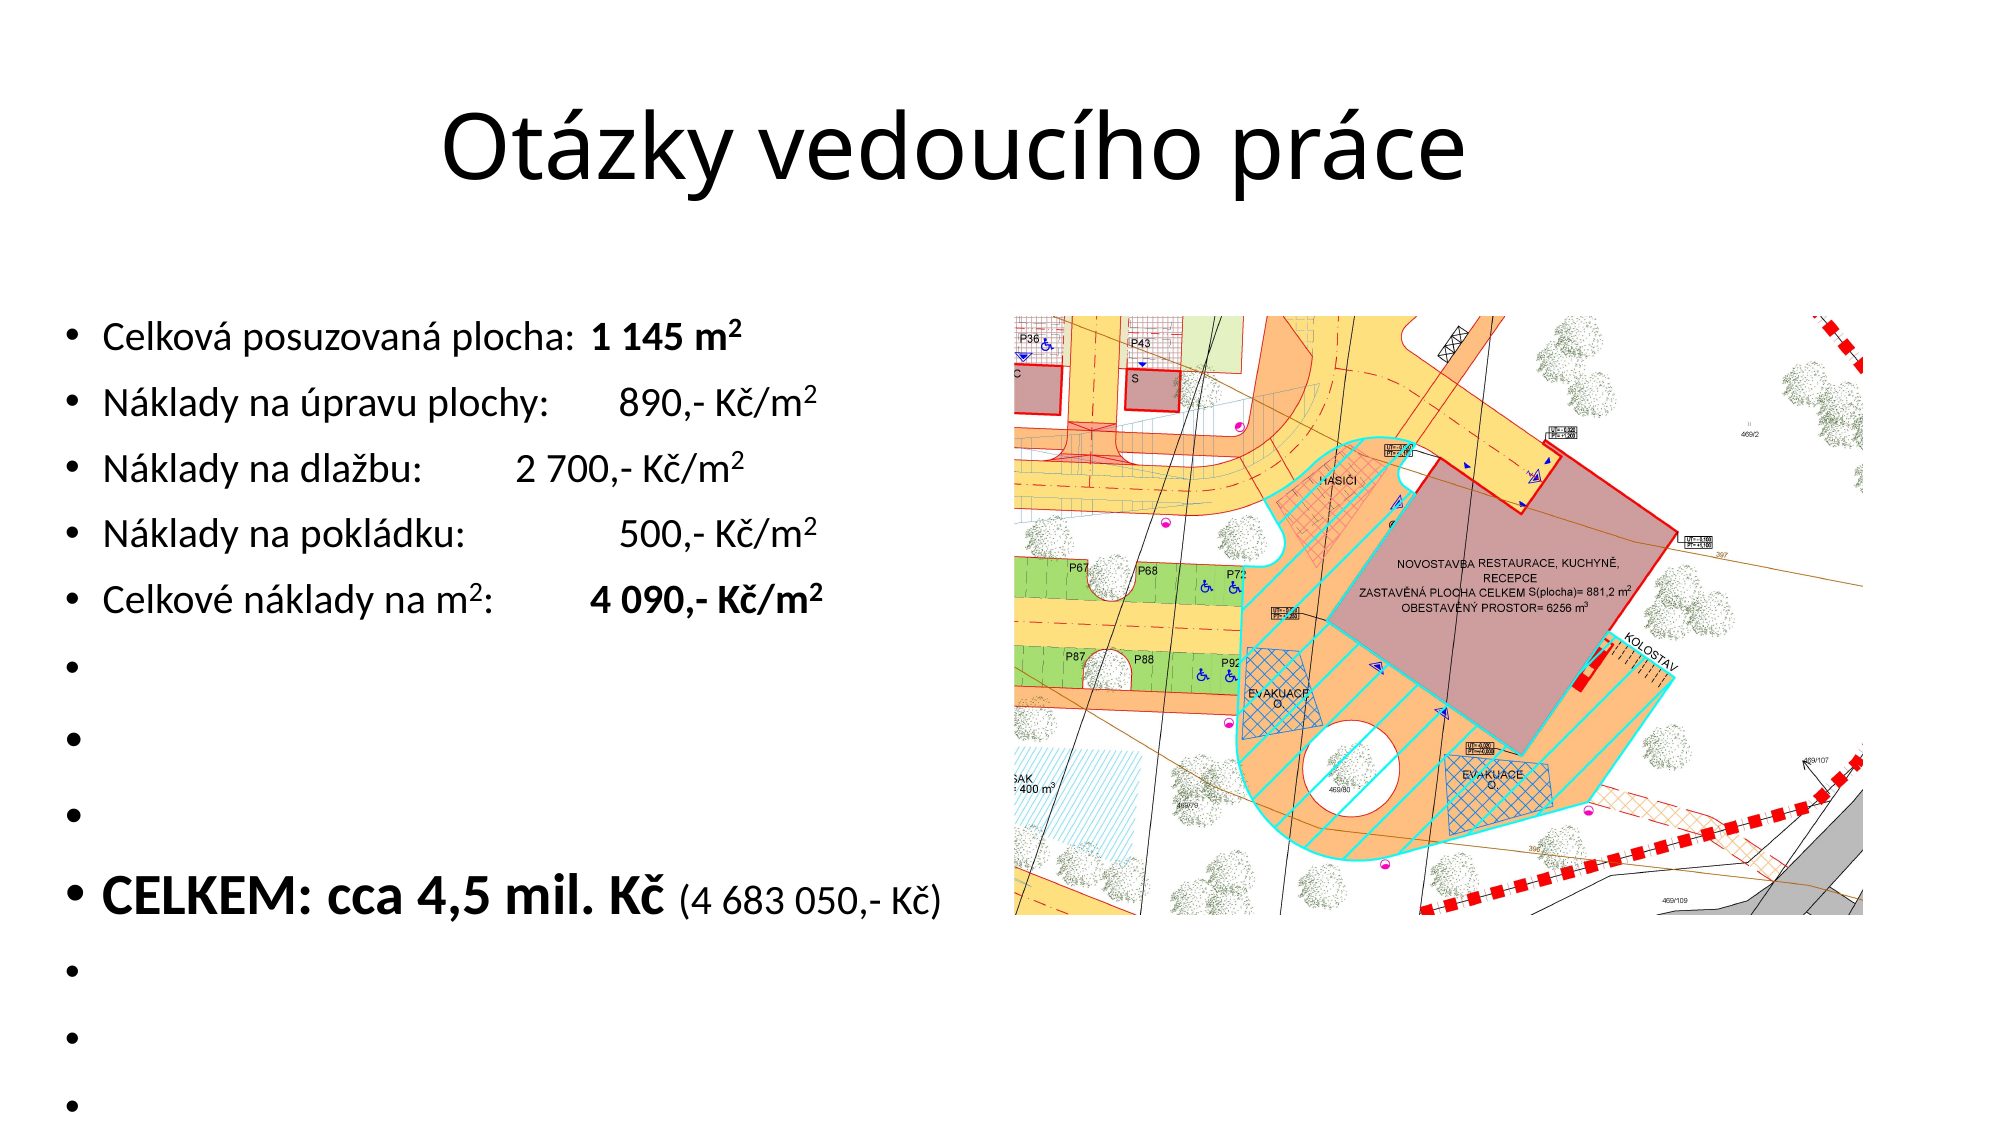

# Otázky vedoucího práce
Celková posuzovaná plocha: 	1 145 m2
Náklady na úpravu plochy: 	 890,- Kč/m2
Náklady na dlažbu: 		2 700,- Kč/m2
Náklady na pokládku:		 500,- Kč/m2
Celkové náklady na m2: 		4 090,- Kč/m2
CELKEM: cca 4,5 mil. Kč (4 683 050,- Kč)